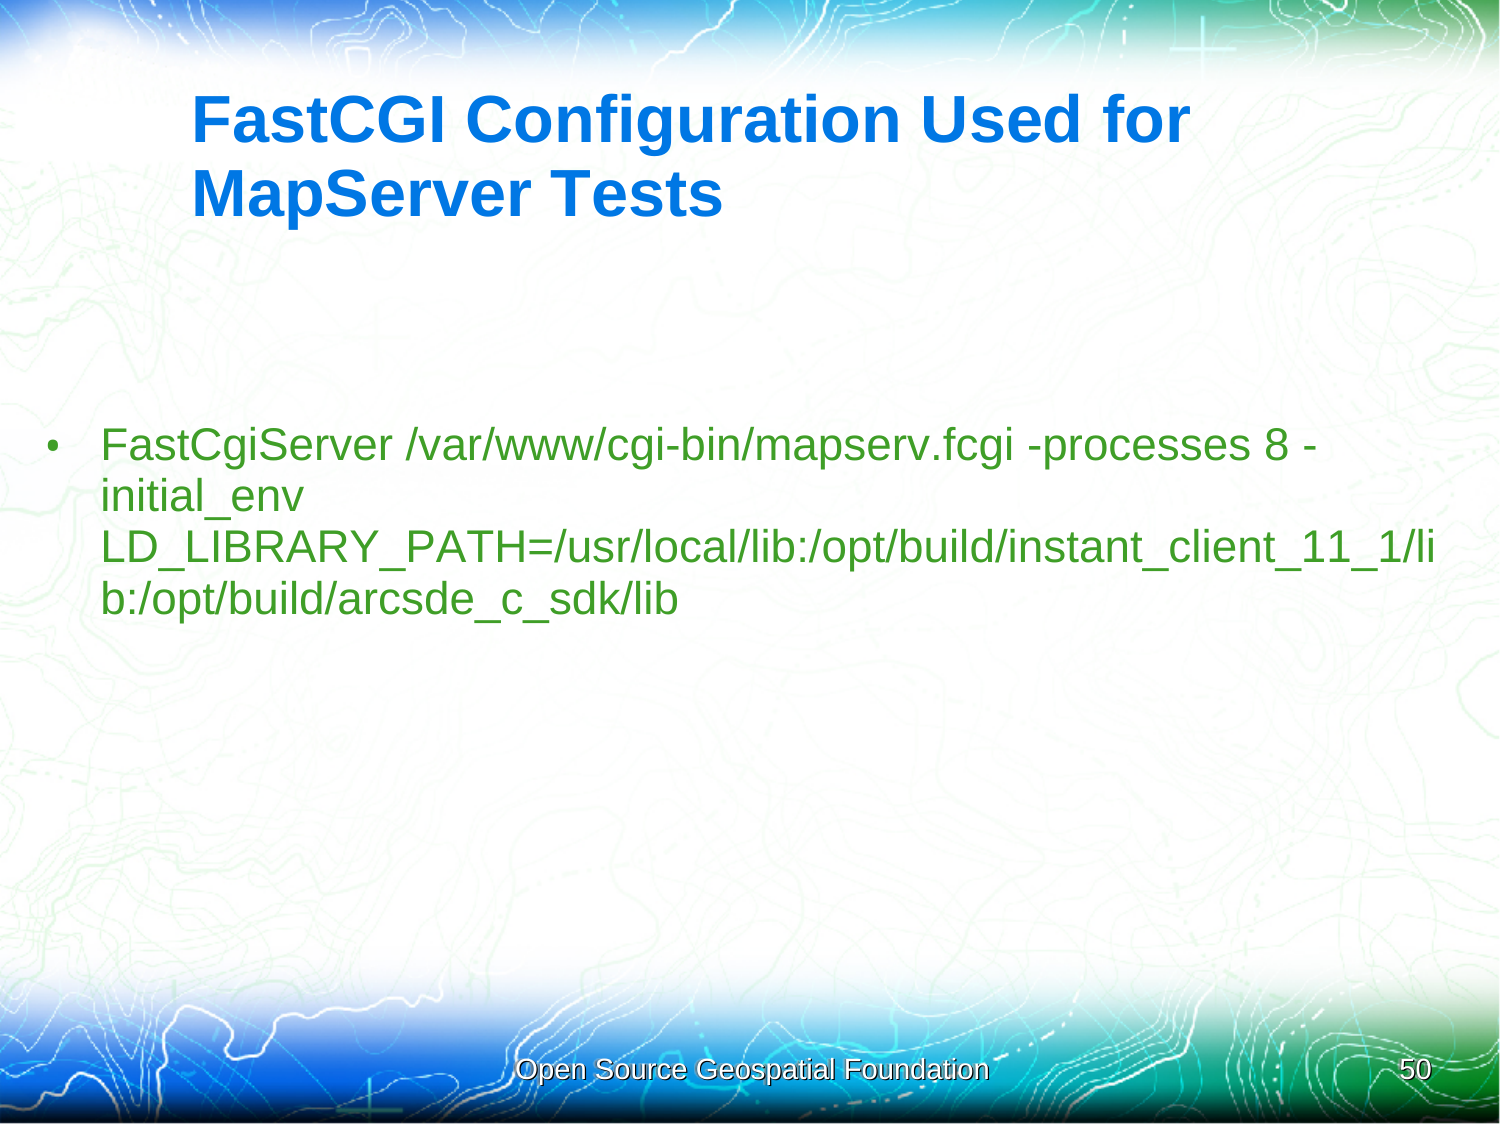

# FastCGI Configuration Used for MapServer Tests
FastCgiServer /var/www/cgi-bin/mapserv.fcgi -processes 8 -initial_env LD_LIBRARY_PATH=/usr/local/lib:/opt/build/instant_client_11_1/lib:/opt/build/arcsde_c_sdk/lib
Open Source Geospatial Foundation
50